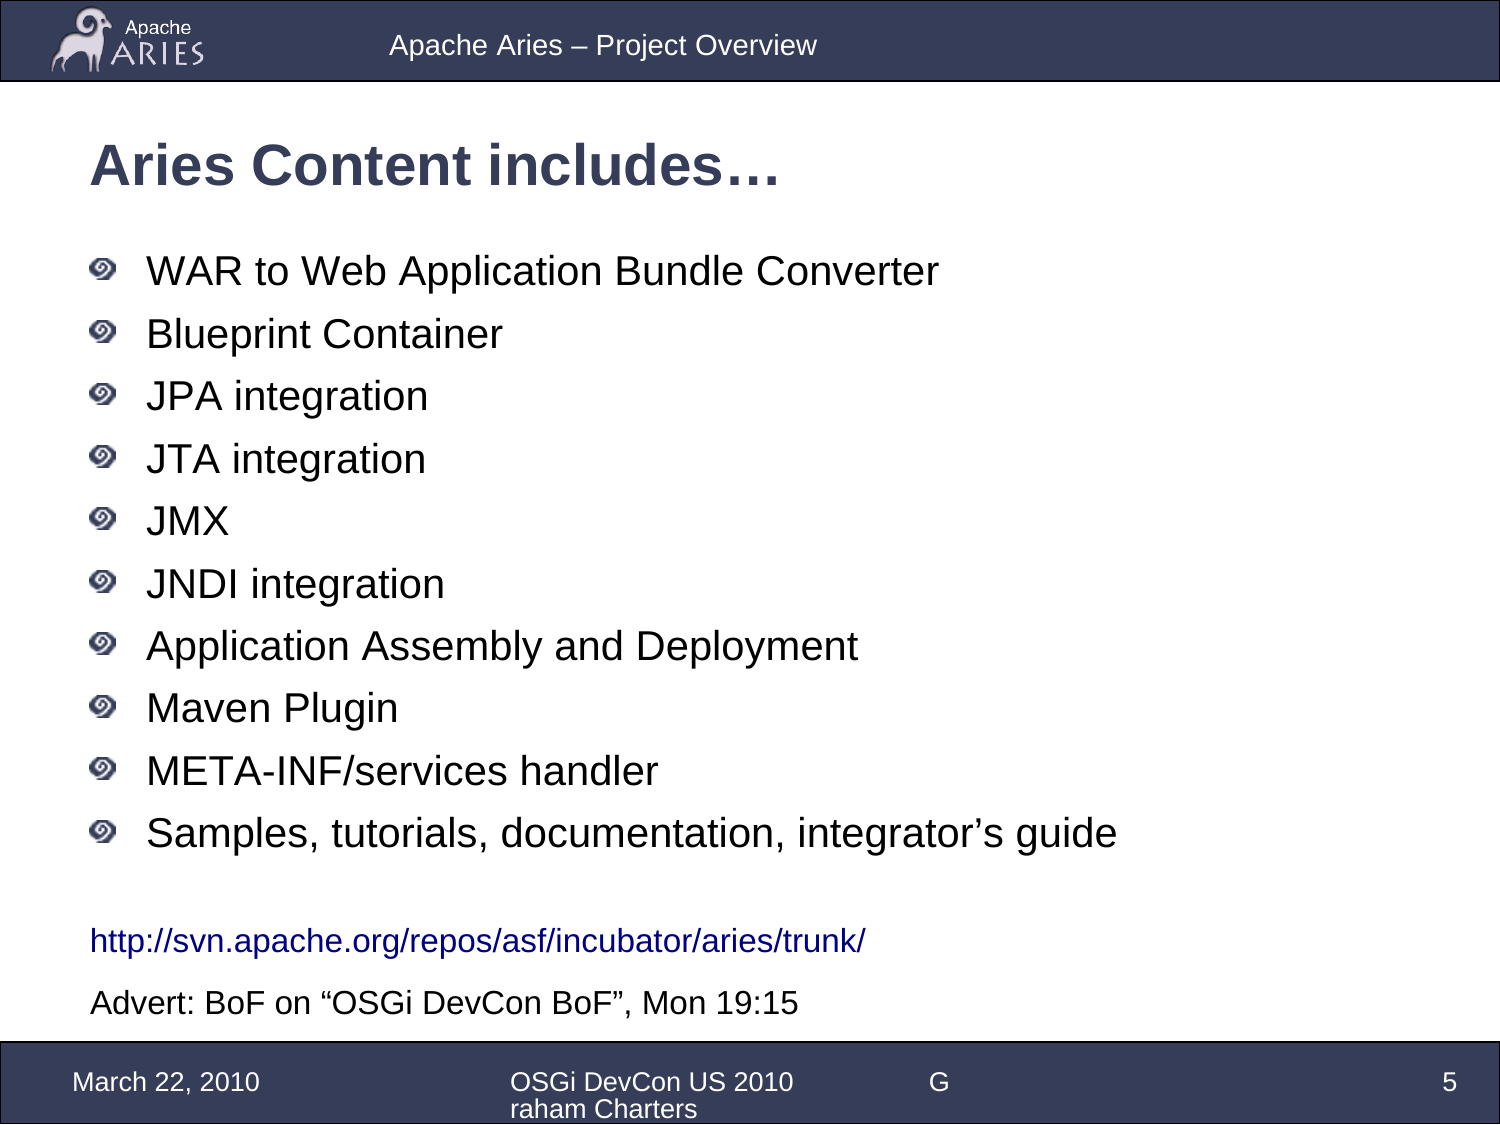

# Aries Content includes…
WAR to Web Application Bundle Converter
Blueprint Container
JPA integration
JTA integration
JMX
JNDI integration
Application Assembly and Deployment
Maven Plugin
META-INF/services handler
Samples, tutorials, documentation, integrator’s guide
http://svn.apache.org/repos/asf/incubator/aries/trunk/
Advert: BoF on “OSGi DevCon BoF”, Mon 19:15
March 22, 2010
OSGi DevCon US 2010 Graham Charters
5